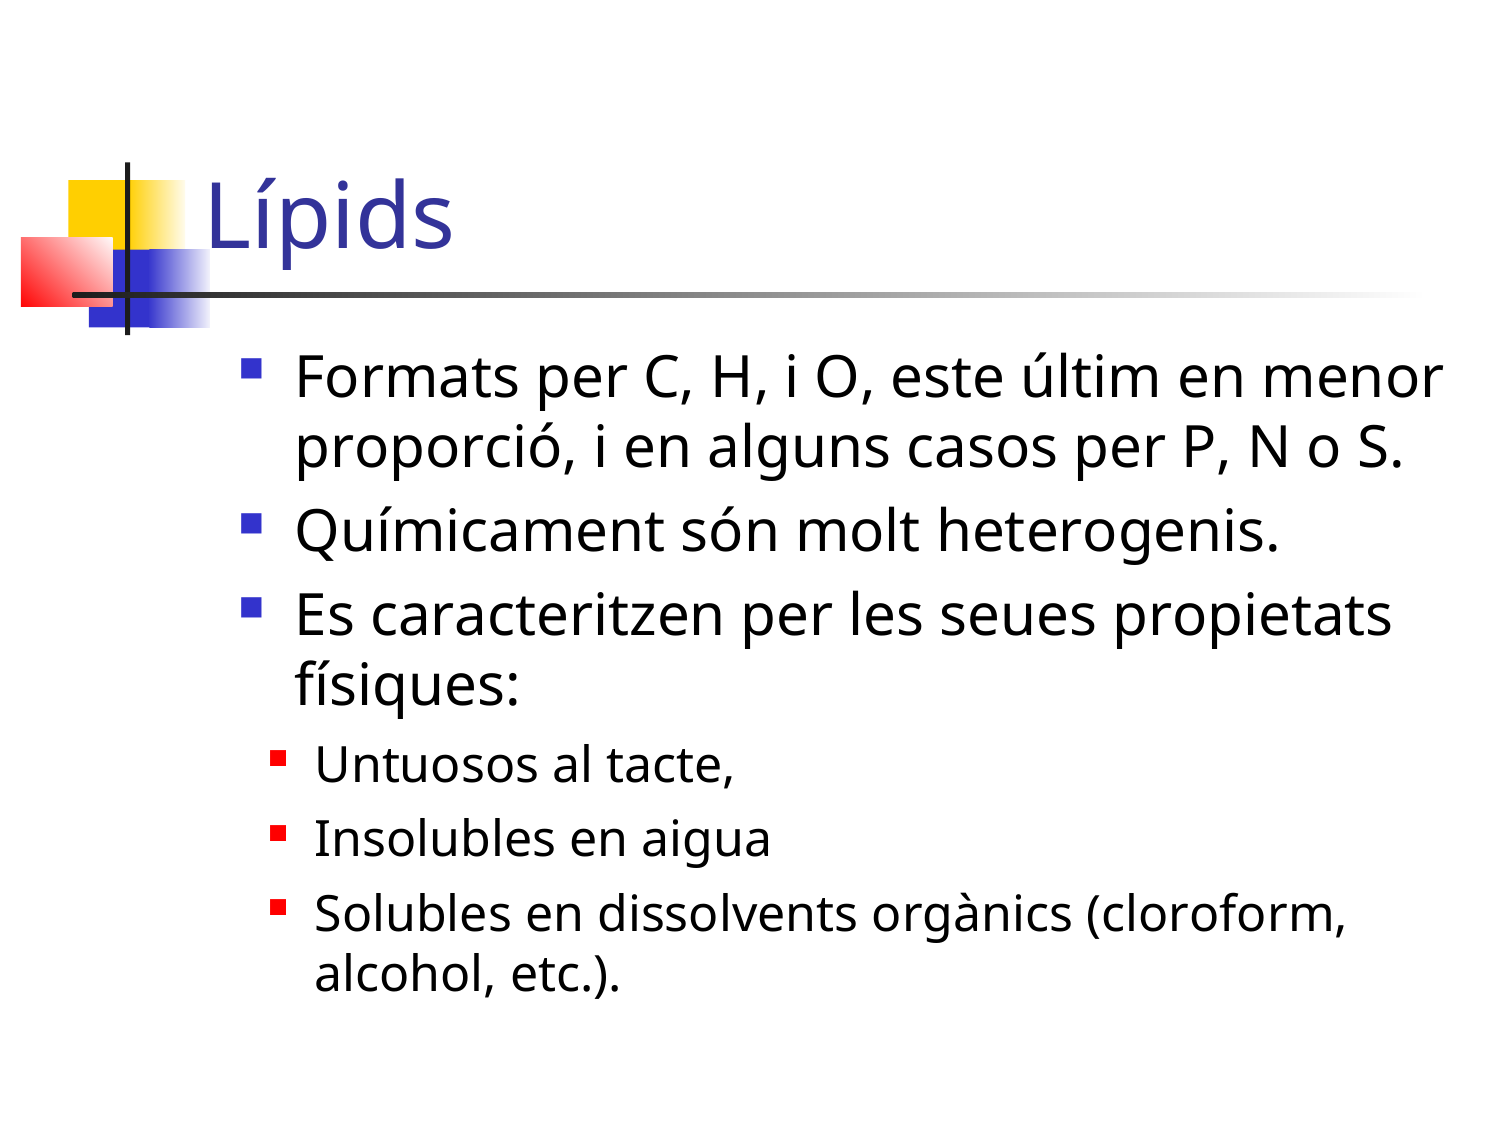

# Lípids
Formats per C, H, i O, este últim en menor proporció, i en alguns casos per P, N o S.
Químicament són molt heterogenis.
Es caracteritzen per les seues propietats físiques:
Untuosos al tacte,
Insolubles en aigua
Solubles en dissolvents orgànics (cloroform, alcohol, etc.).